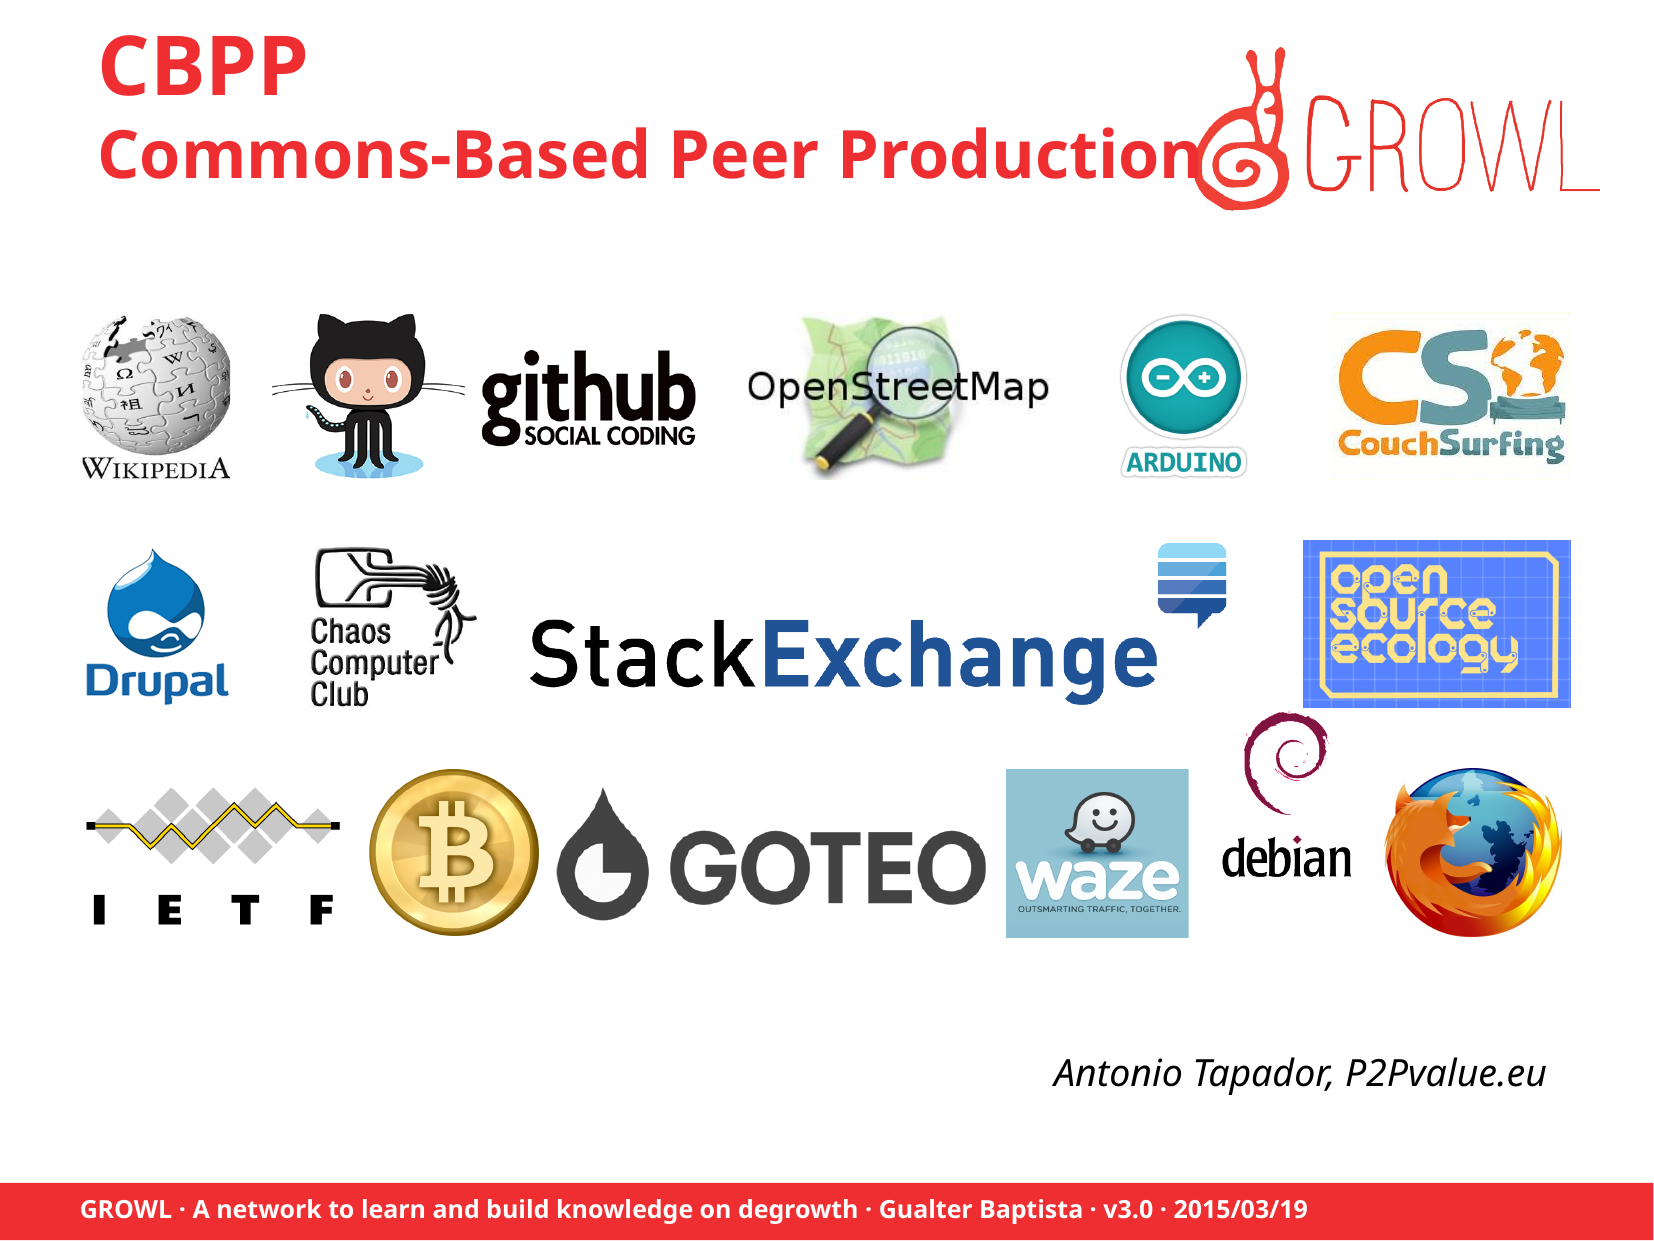

# CBPP Commons-Based Peer Production
Antonio Tapador, P2Pvalue.eu